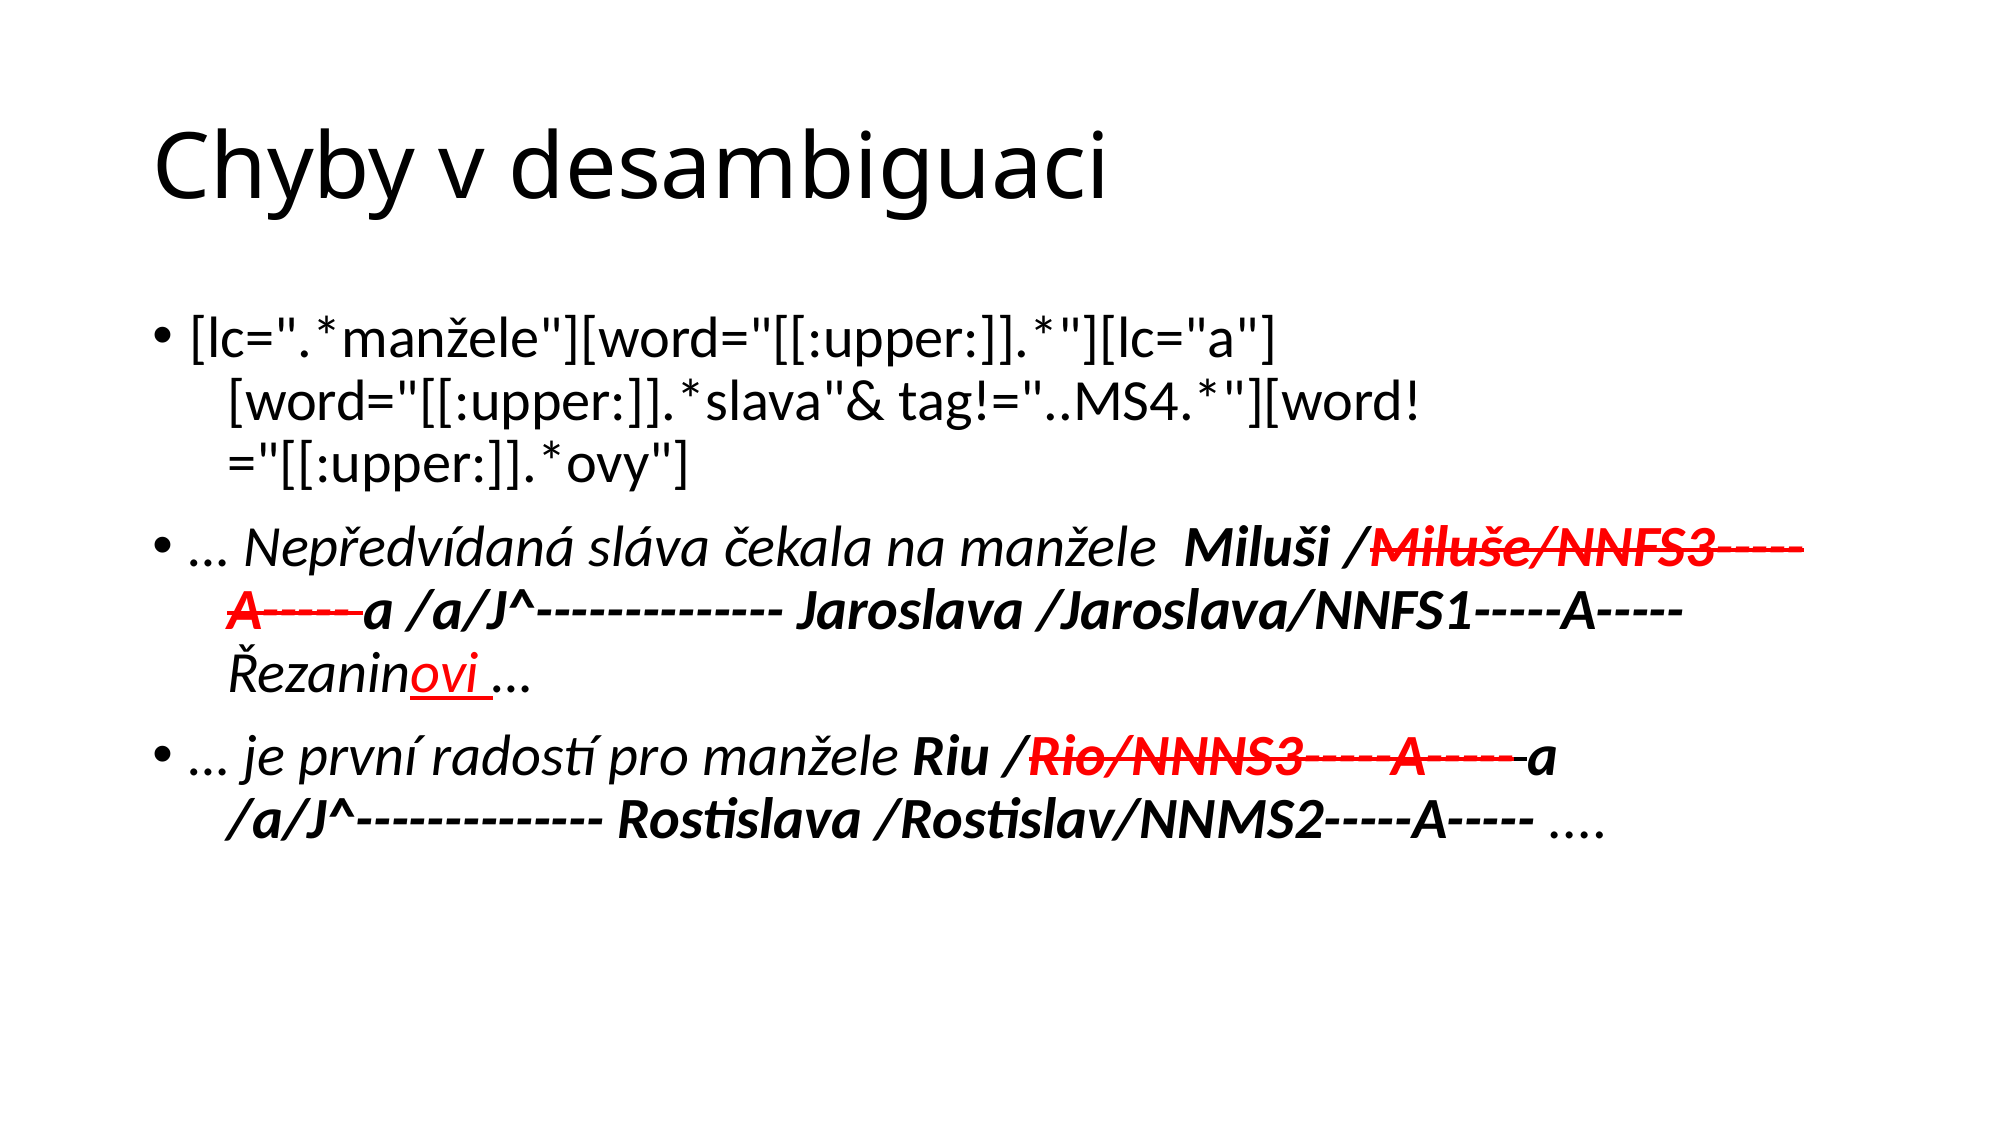

# Chyby v desambiguaci
[lc=".*manžele"][word="[[:upper:]].*"][lc="a"][word="[[:upper:]].*slava"& tag!="..MS4.*"][word!="[[:upper:]].*ovy"]
… Nepředvídaná sláva čekala na manžele  Miluši /Miluše/NNFS3-----A----- a /a/J^-------------- Jaroslava /Jaroslava/NNFS1-----A----- Řezaninovi …
… je první radostí pro manžele Riu /Rio/NNNS3-----A----- a /a/J^-------------- Rostislava /Rostislav/NNMS2-----A----- ....